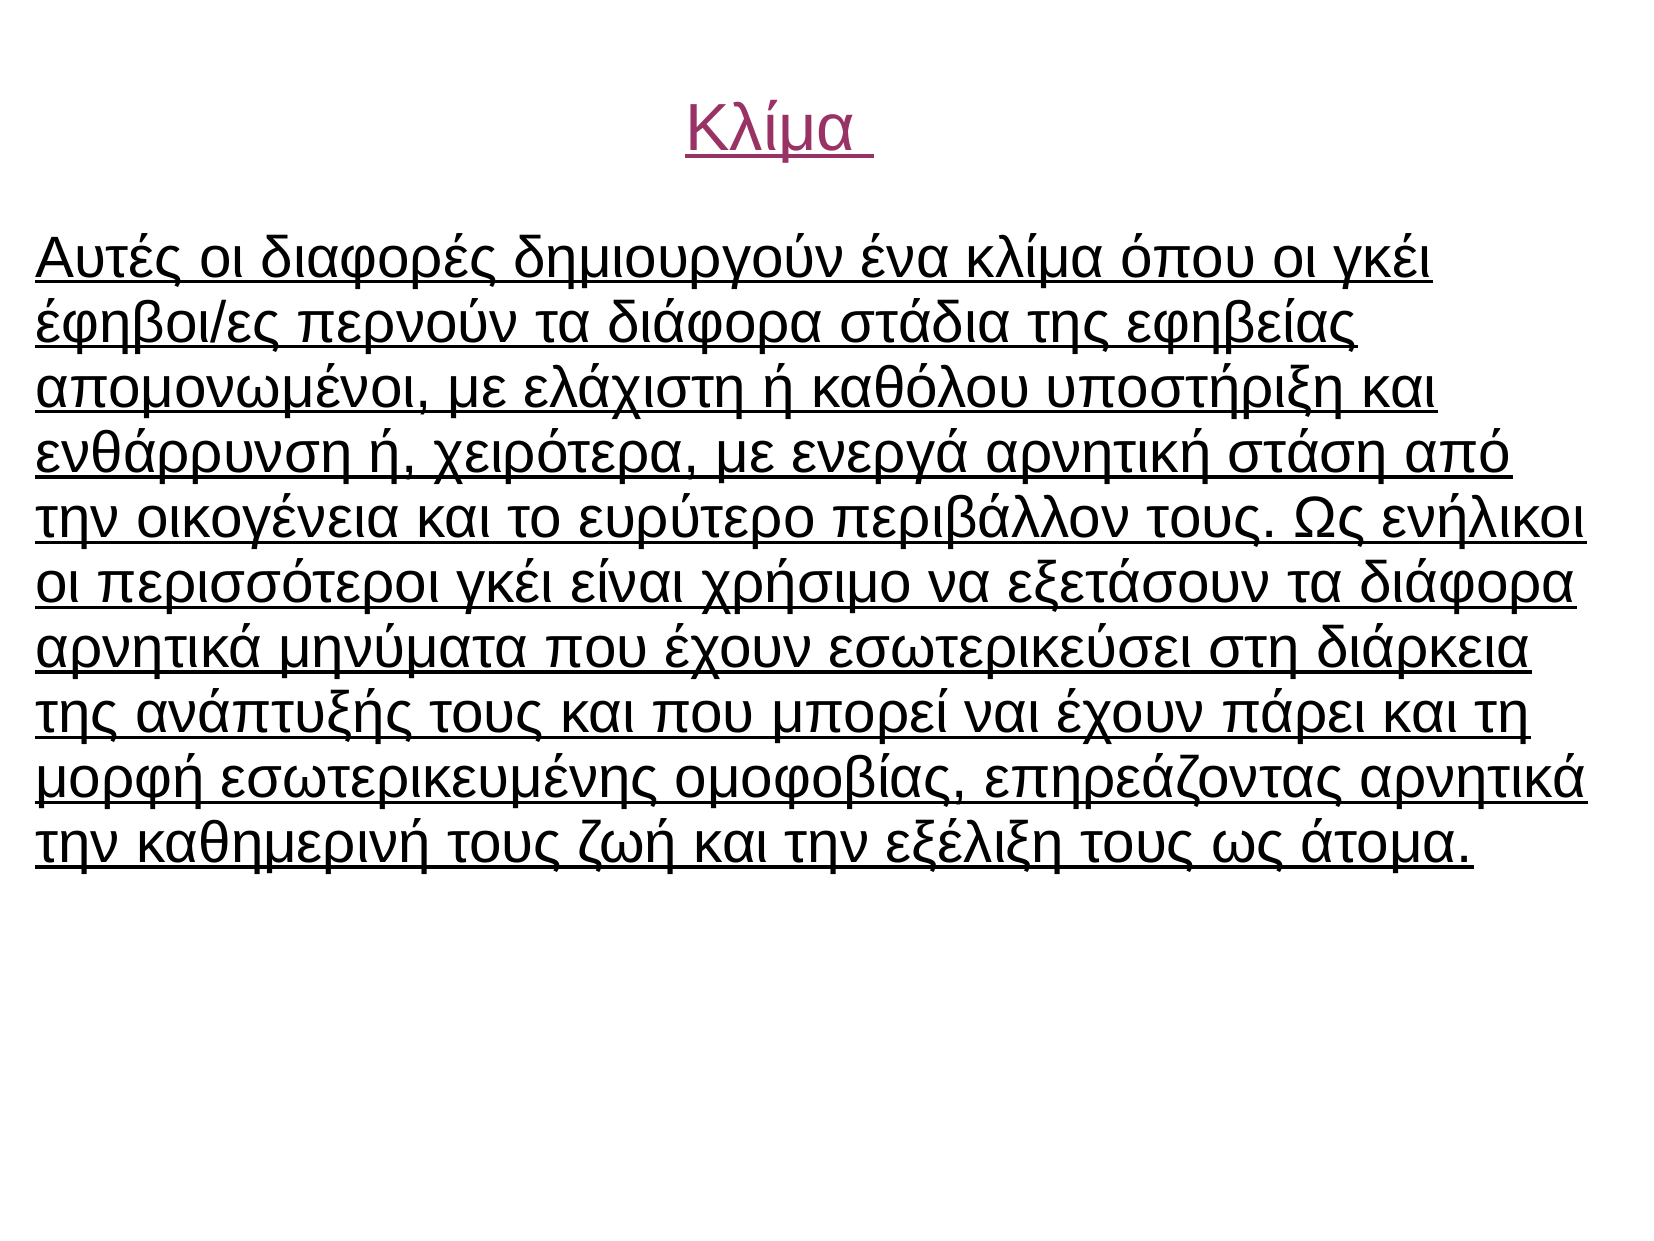

# Κλίμα
Αυτές οι διαφορές δημιουργούν ένα κλίμα όπου οι γκέι έφηβοι/ες περνούν τα διάφορα στάδια της εφηβείας απομονωμένοι, με ελάχιστη ή καθόλου υποστήριξη και ενθάρρυνση ή, χειρότερα, με ενεργά αρνητική στάση από την οικογένεια και το ευρύτερο περιβάλλον τους. Ως ενήλικοι οι περισσότεροι γκέι είναι χρήσιμο να εξετάσουν τα διάφορα αρνητικά μηνύματα που έχουν εσωτερικεύσει στη διάρκεια της ανάπτυξής τους και που μπορεί ναι έχουν πάρει και τη μορφή εσωτερικευμένης ομοφοβίας, επηρεάζοντας αρνητικά την καθημερινή τους ζωή και την εξέλιξη τους ως άτομα.